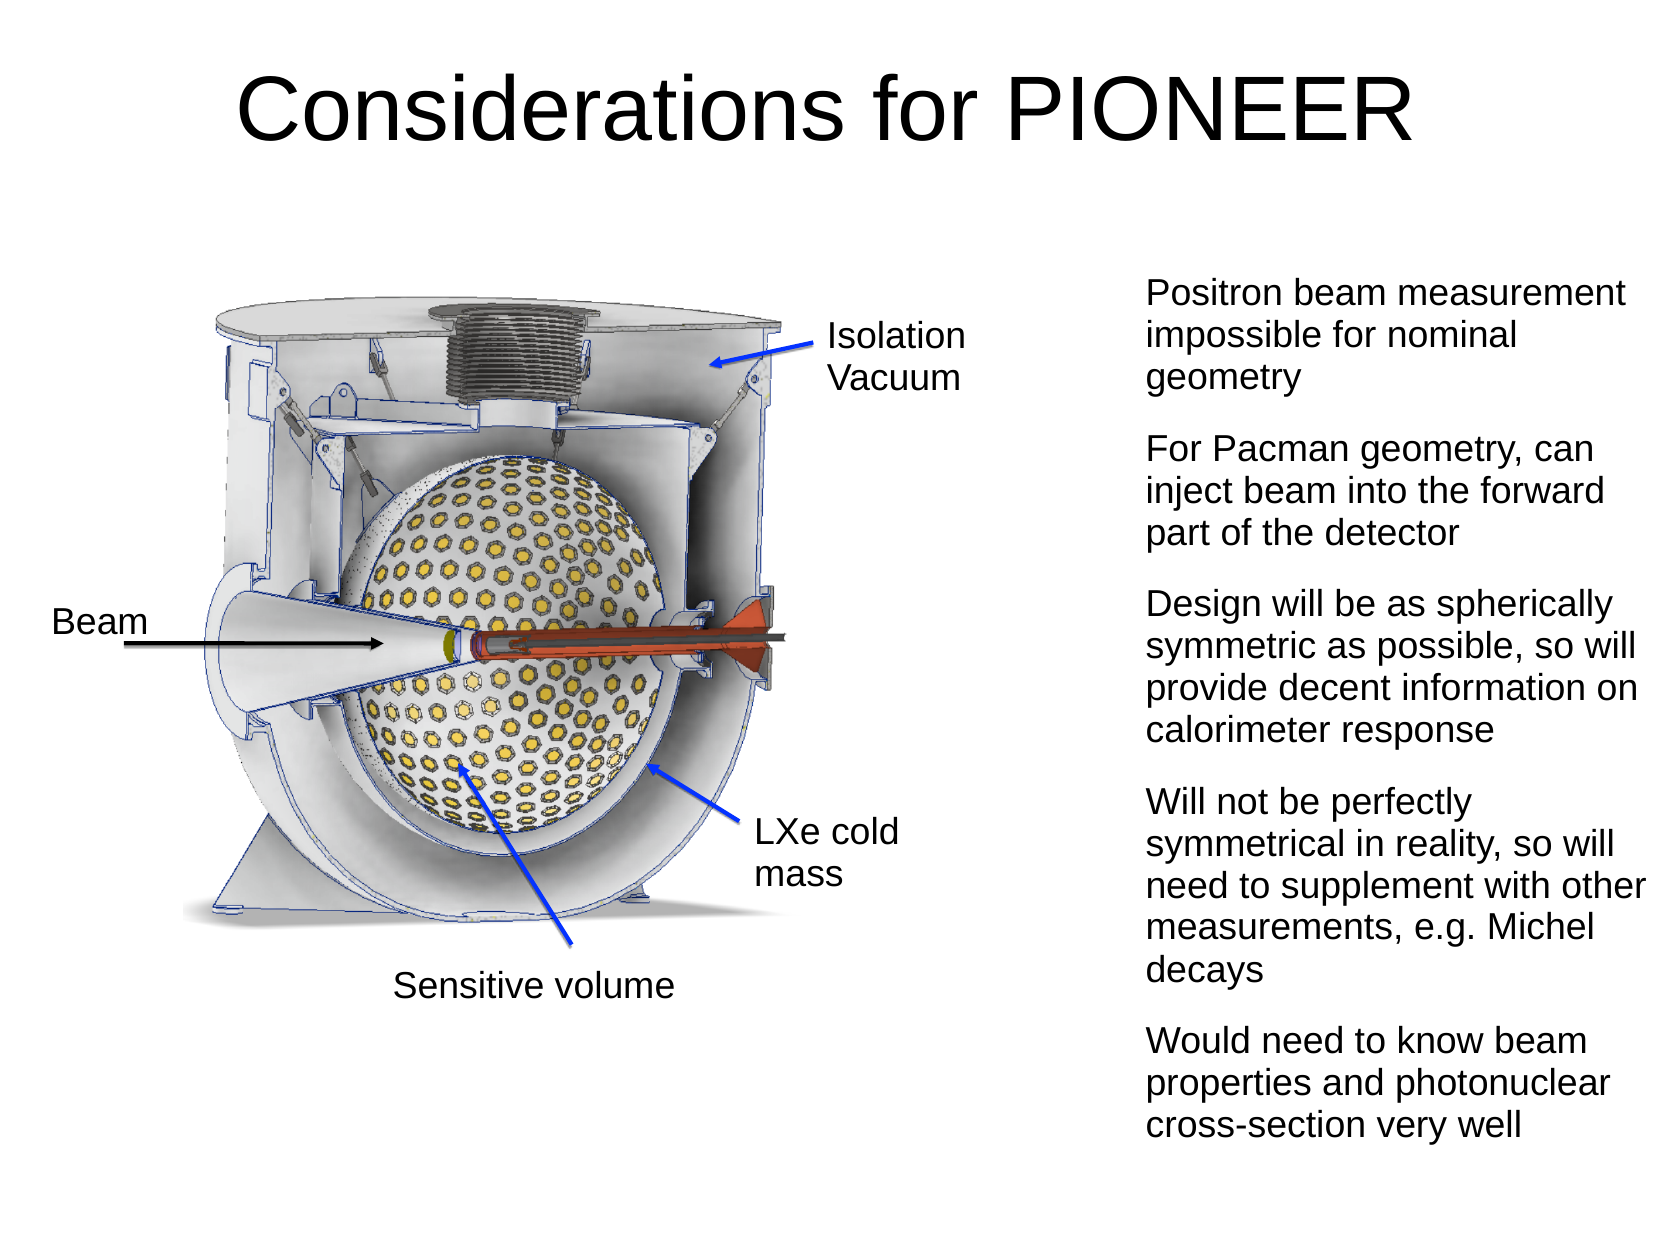

# Considerations for PIONEER
Positron beam measurement impossible for nominal geometry
For Pacman geometry, can inject beam into the forward part of the detector
Design will be as spherically symmetric as possible, so will provide decent information on calorimeter response
Will not be perfectly symmetrical in reality, so will need to supplement with other measurements, e.g. Michel decays
Would need to know beam properties and photonuclear cross-section very well
Isolation Vacuum
Beam
LXe cold mass
Sensitive volume